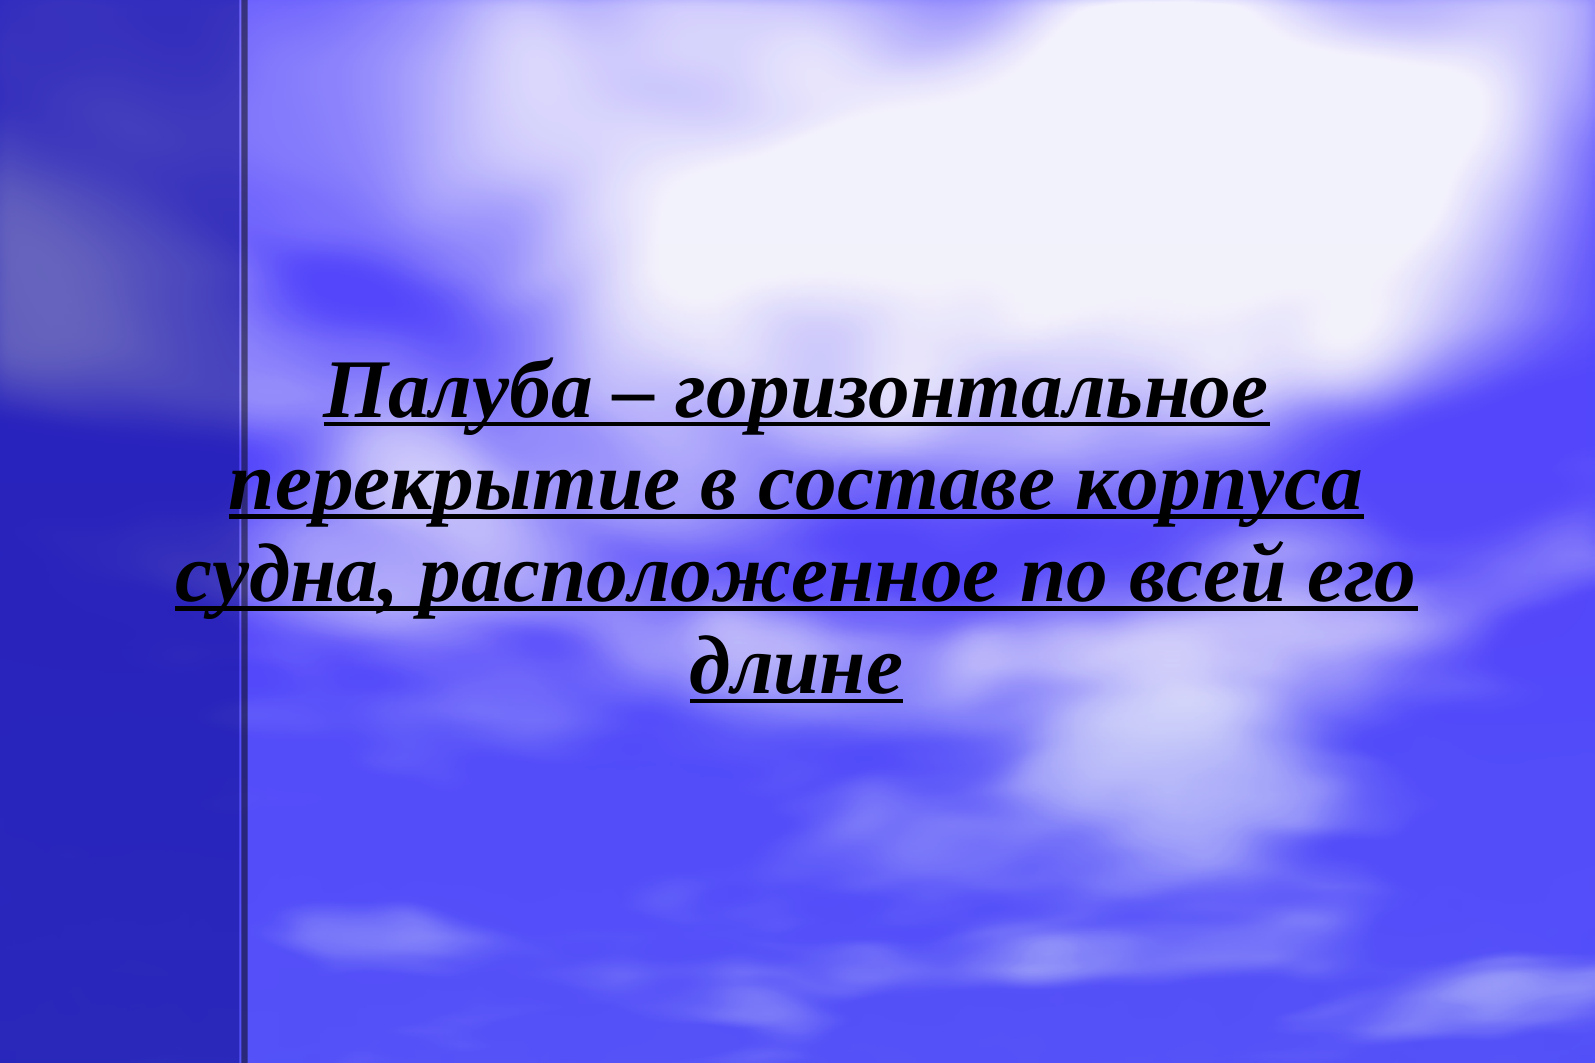

# Палуба – горизонтальное перекрытие в составе корпуса судна, расположенное по всей его длине